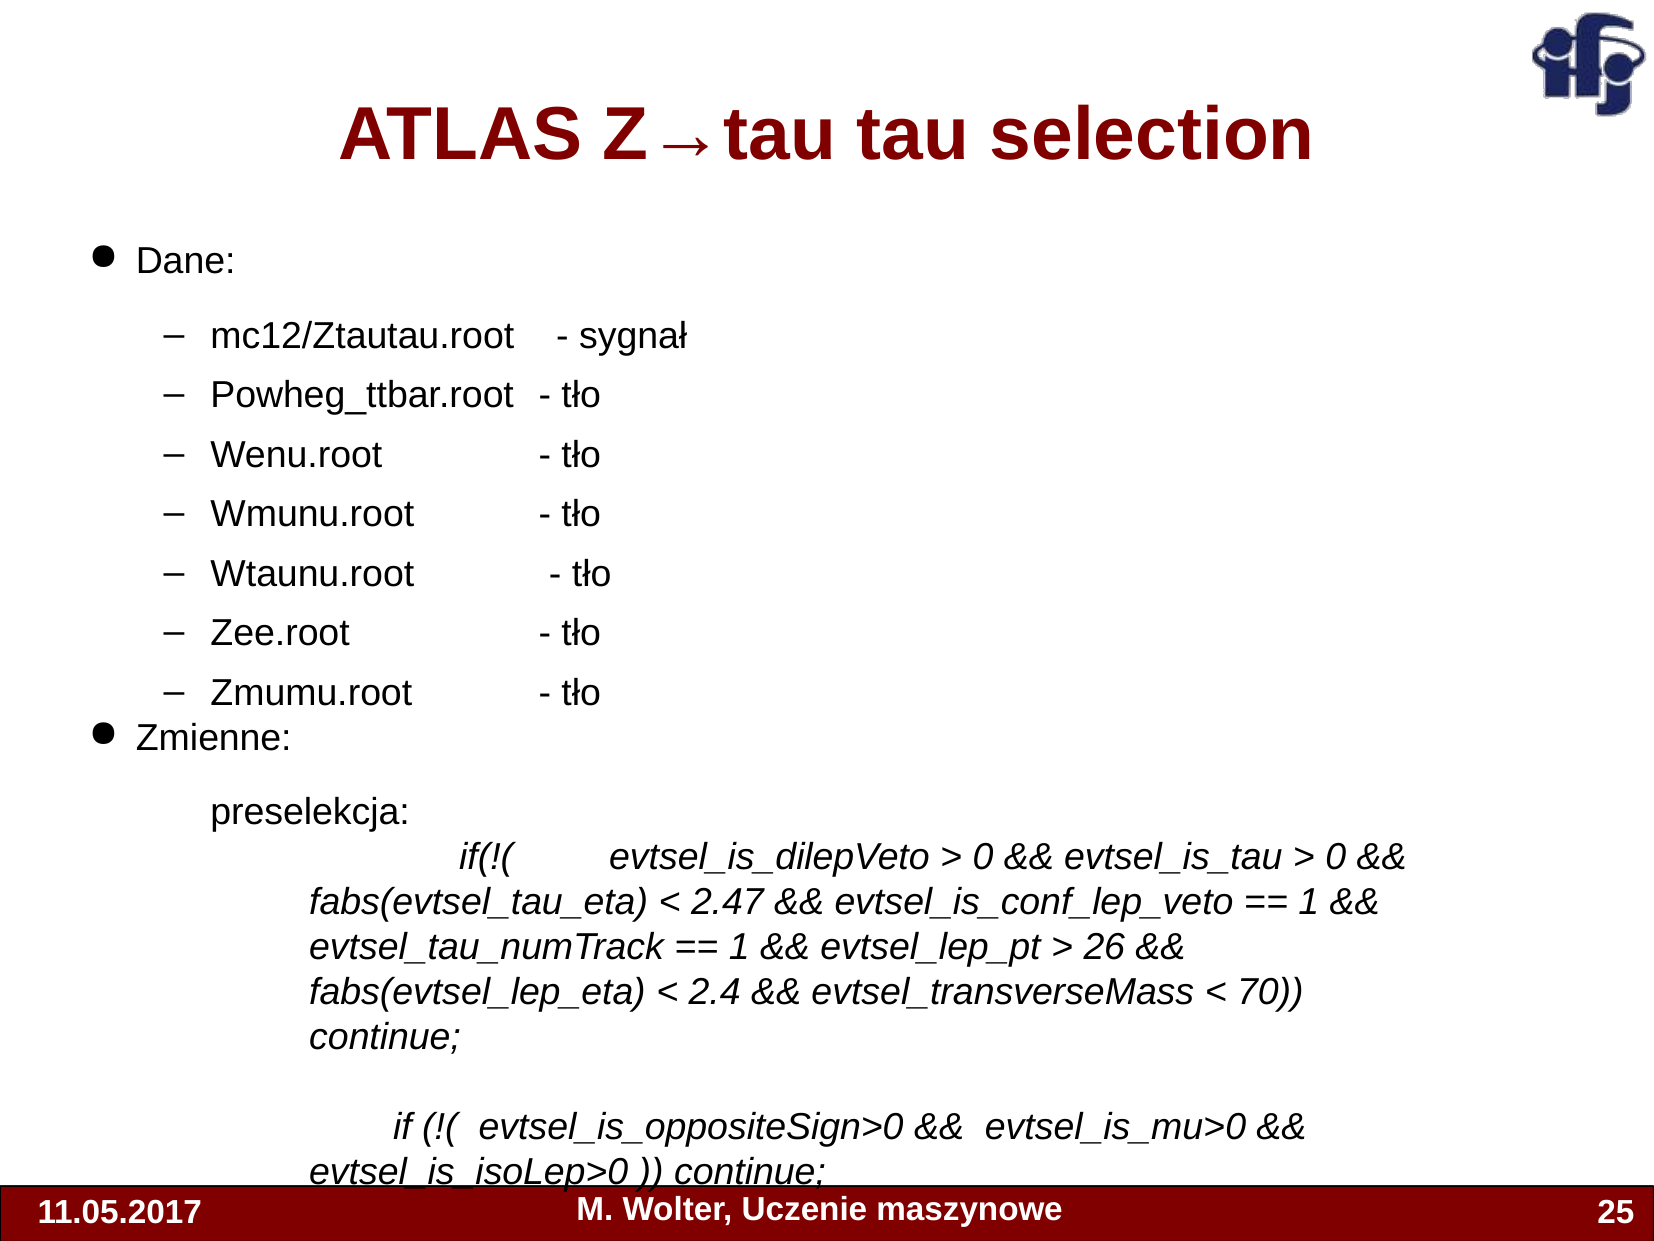

# ATLAS Z→tau tau selection
Dane:
mc12/Ztautau.root - sygnał
Powheg_ttbar.root	- tło
Wenu.root		- tło
Wmunu.root	- tło
Wtaunu.root	 - tło
Zee.root 		- tło
Zmumu.root 	- tło
Zmienne:
preselekcja:
 	if(!(	evtsel_is_dilepVeto > 0 && evtsel_is_tau > 0 &&
fabs(evtsel_tau_eta) < 2.47 && evtsel_is_conf_lep_veto == 1 &&
evtsel_tau_numTrack == 1 && evtsel_lep_pt > 26 &&
fabs(evtsel_lep_eta) < 2.4 && evtsel_transverseMass < 70))
continue;
 if (!( evtsel_is_oppositeSign>0 && evtsel_is_mu>0 && evtsel_is_isoLep>0 )) continue;